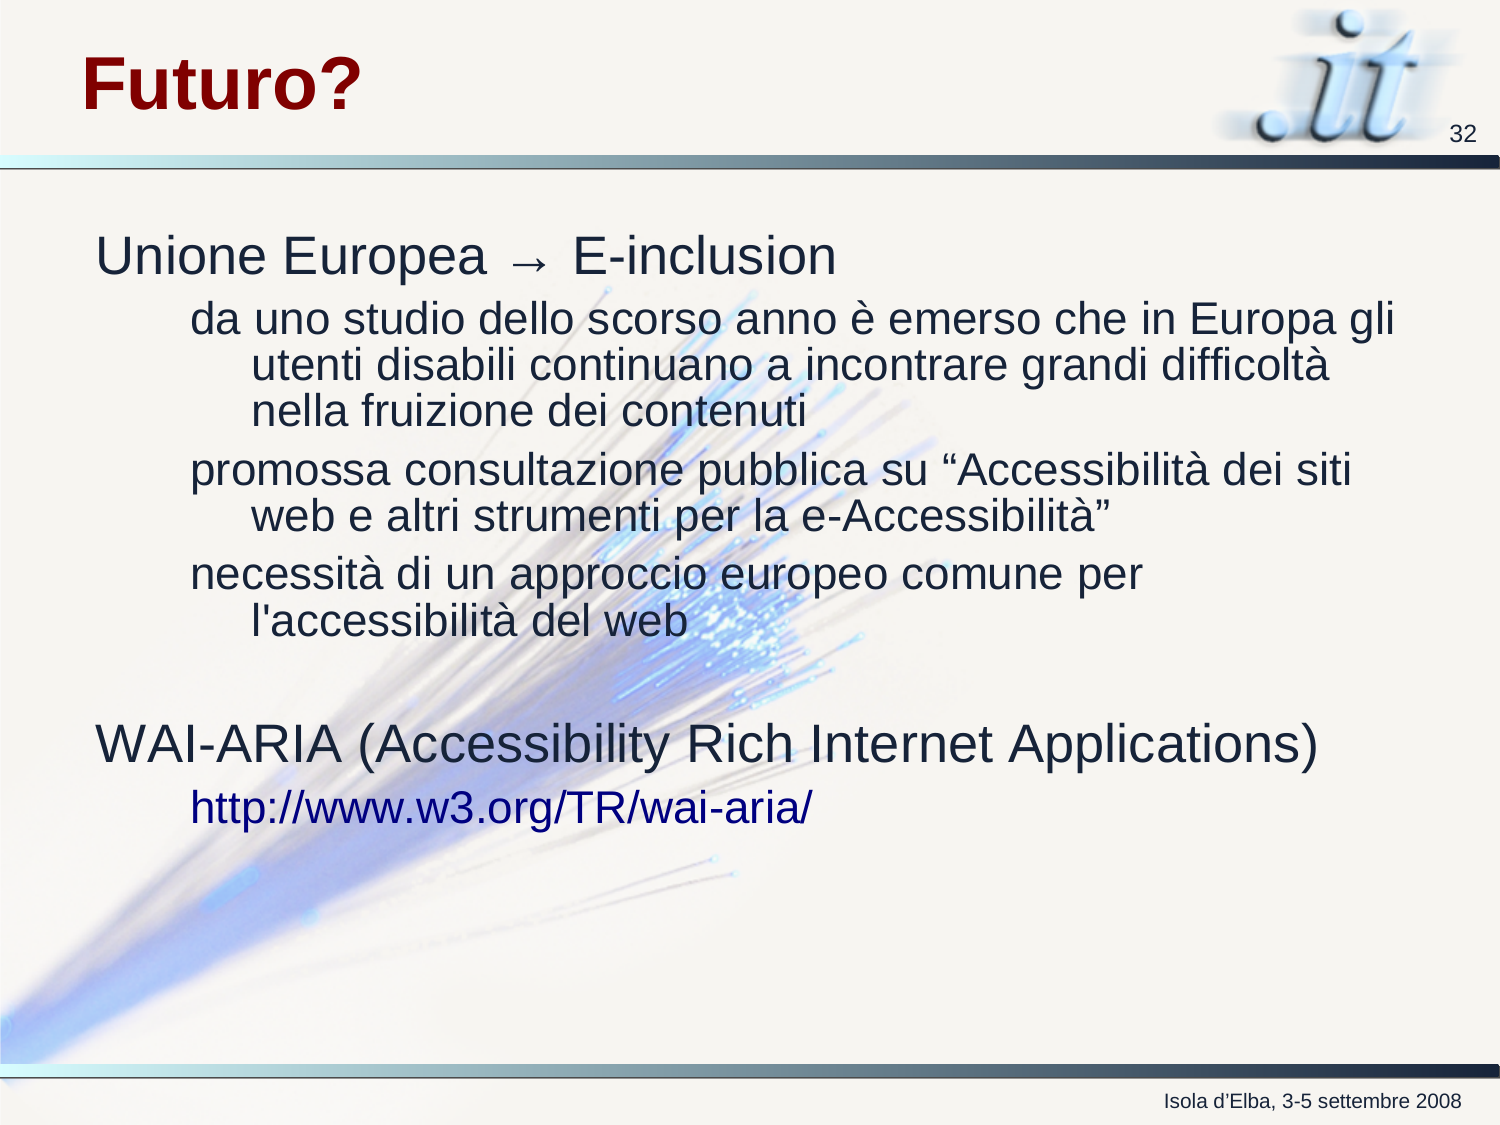

# Futuro?
Unione Europea → E-inclusion
da uno studio dello scorso anno è emerso che in Europa gli utenti disabili continuano a incontrare grandi difficoltà nella fruizione dei contenuti
promossa consultazione pubblica su “Accessibilità dei siti web e altri strumenti per la e-Accessibilità”
necessità di un approccio europeo comune per l'accessibilità del web
WAI-ARIA (Accessibility Rich Internet Applications)
http://www.w3.org/TR/wai-aria/